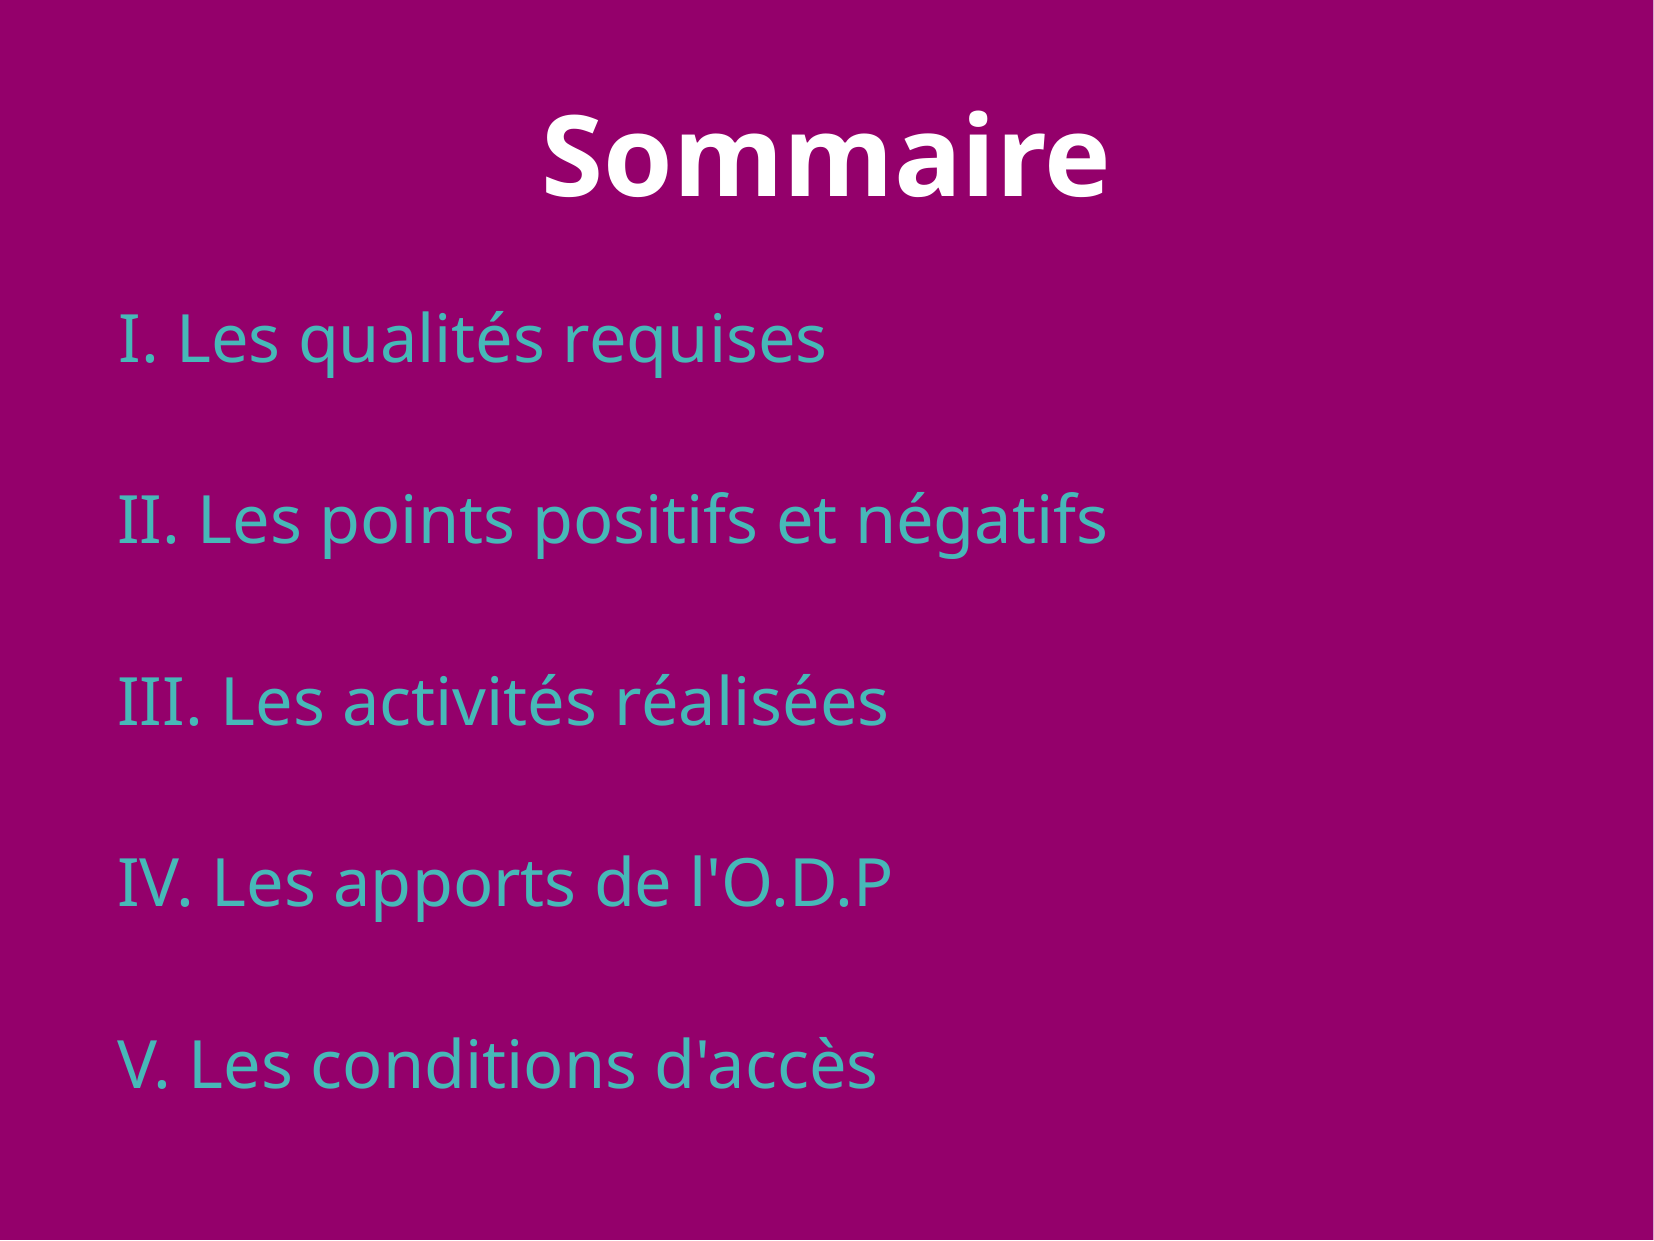

# Sommaire
 I. Les qualités requises
 II. Les points positifs et négatifs
 III. Les activités réalisées
 IV. Les apports de l'O.D.P
 V. Les conditions d'accès